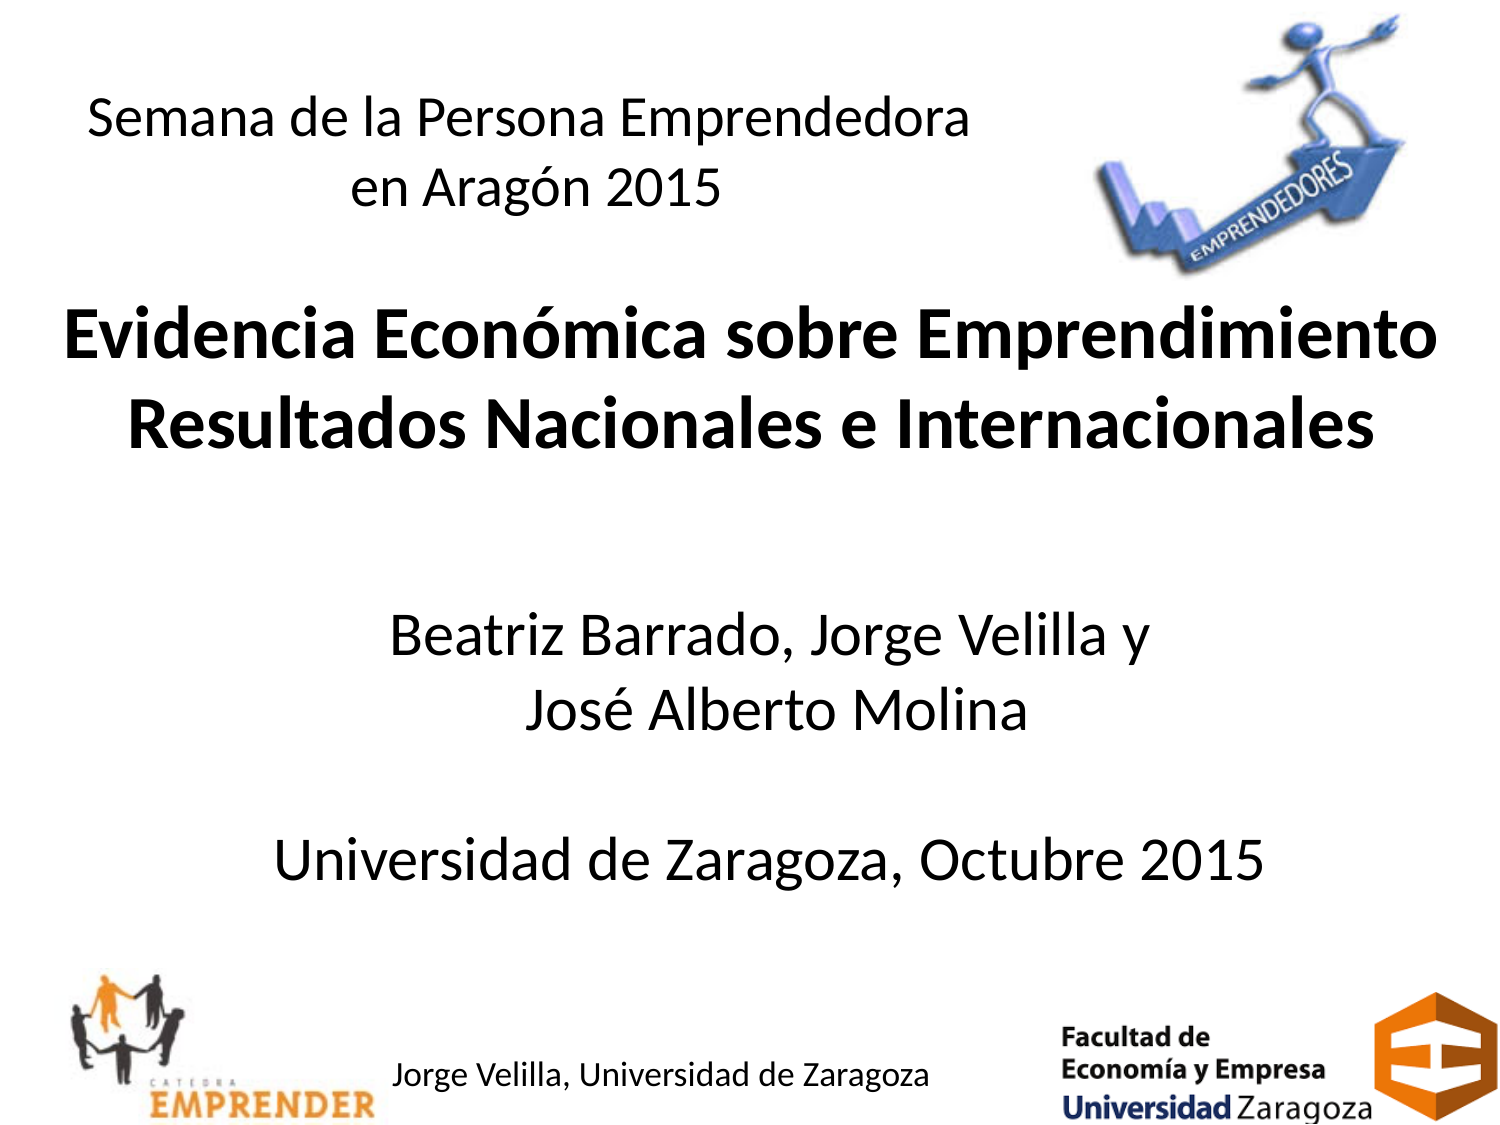

Semana de la Persona Emprendedora
en Aragón 2015
# Evidencia Económica sobre Emprendimiento Resultados Nacionales e Internacionales
Beatriz Barrado, Jorge Velilla y
 José Alberto Molina
Universidad de Zaragoza, Octubre 2015
Jorge Velilla, Universidad de Zaragoza